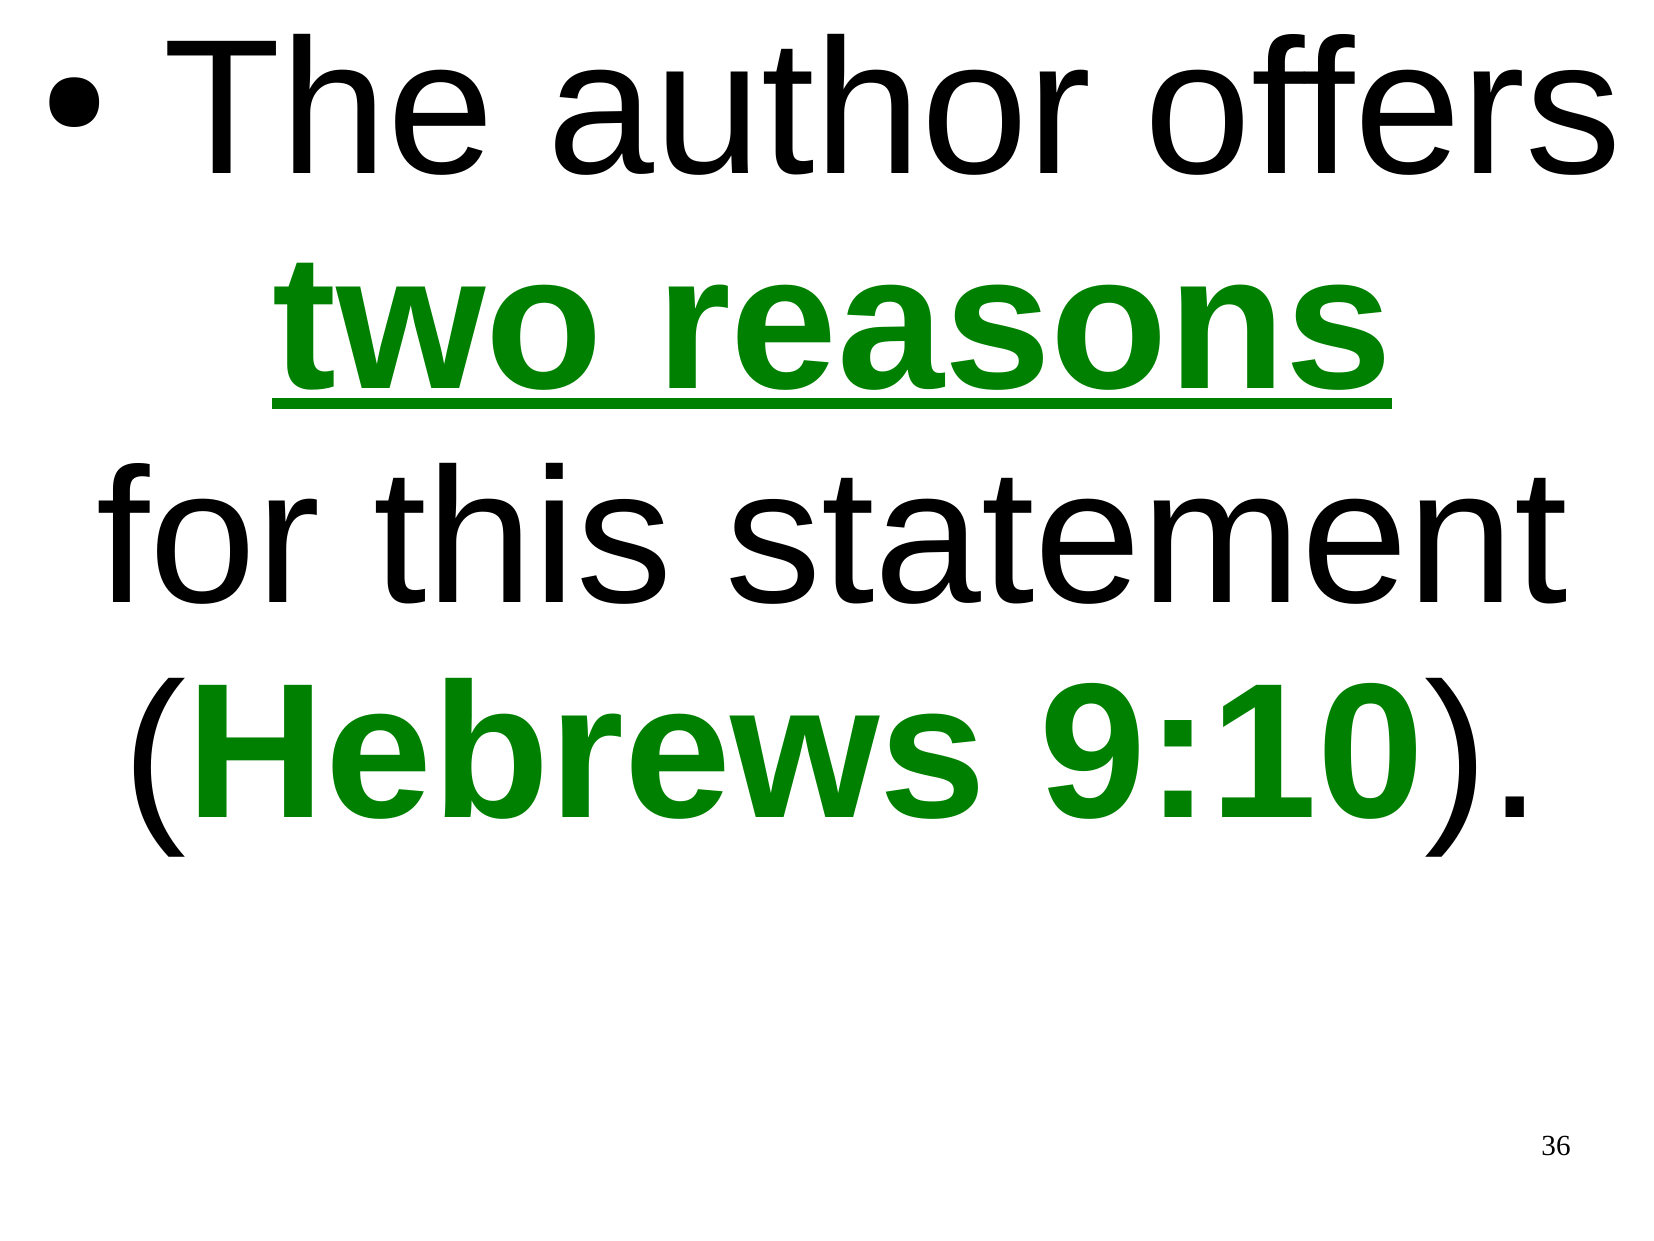

# The author offers two reasons for this statement (Hebrews 9:10).
36